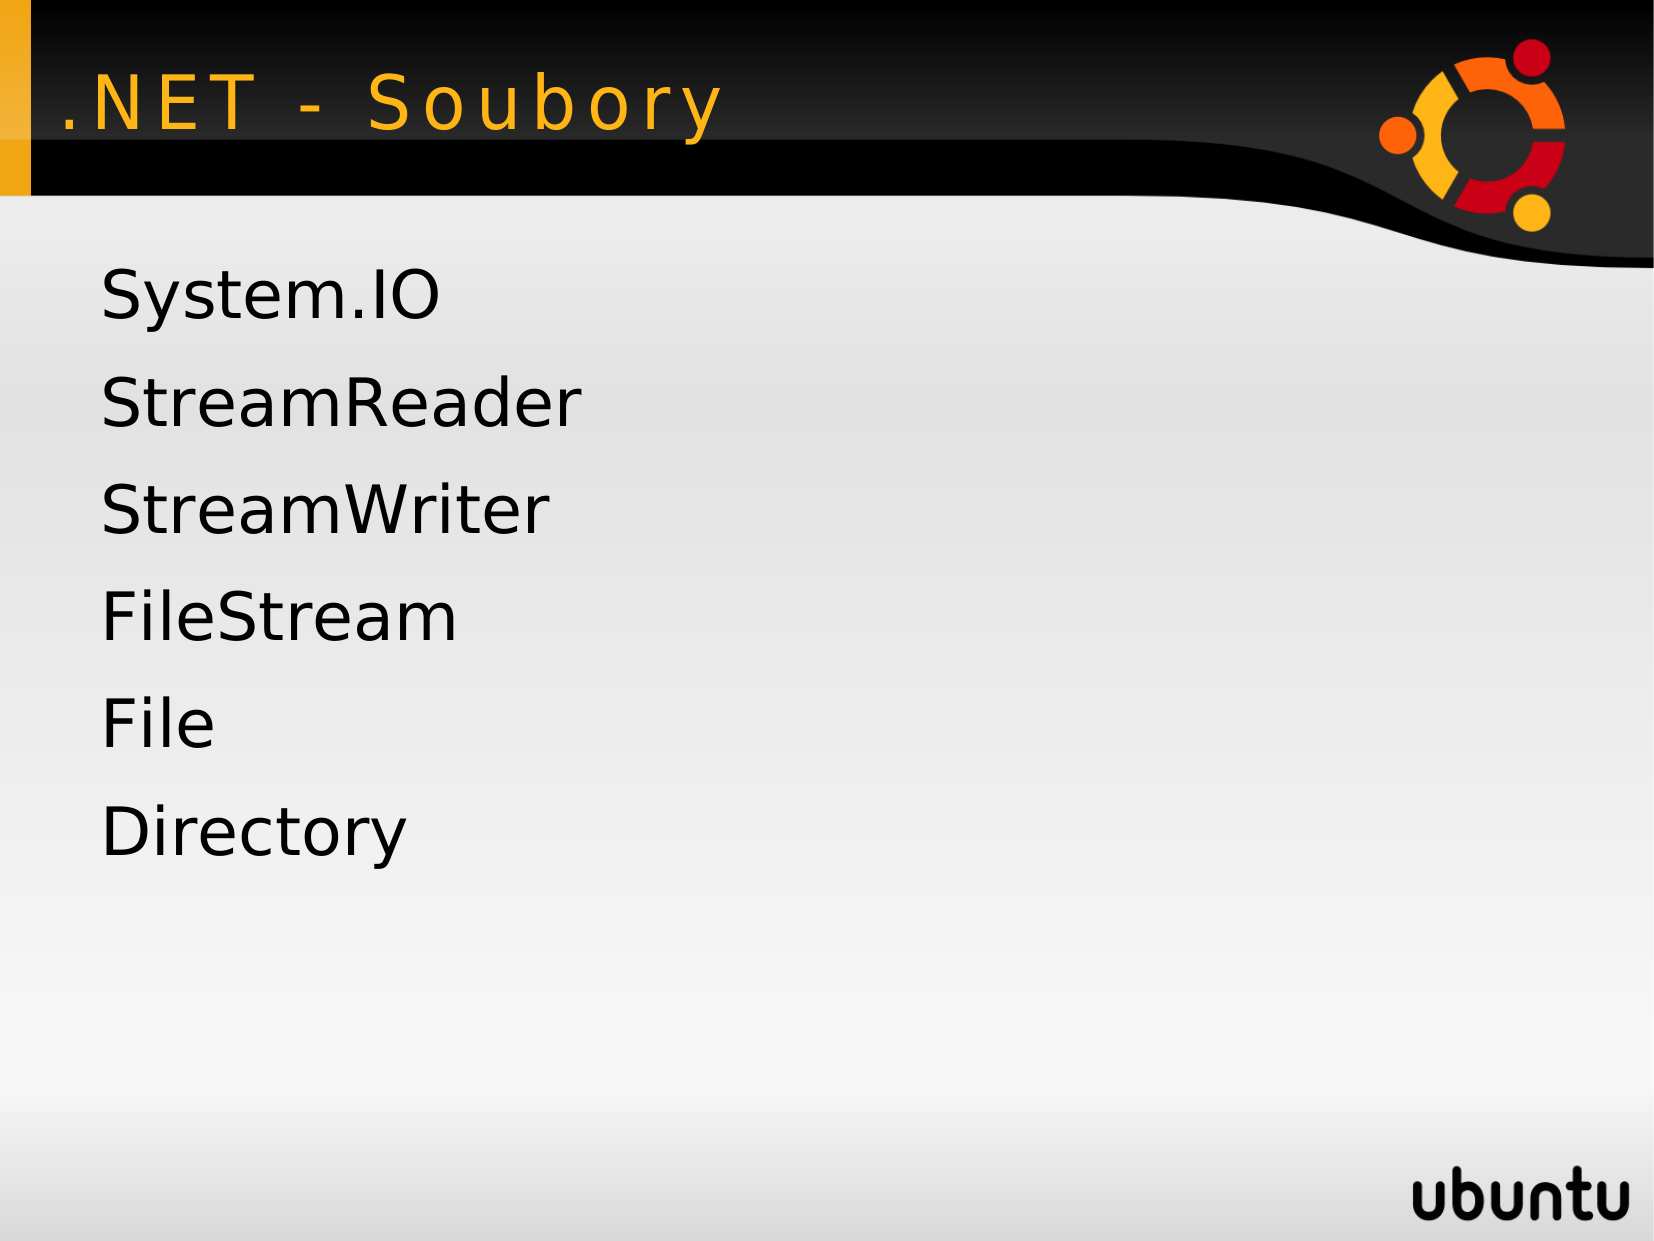

# .NET - Soubory
System.IO
StreamReader
StreamWriter
FileStream
File
Directory